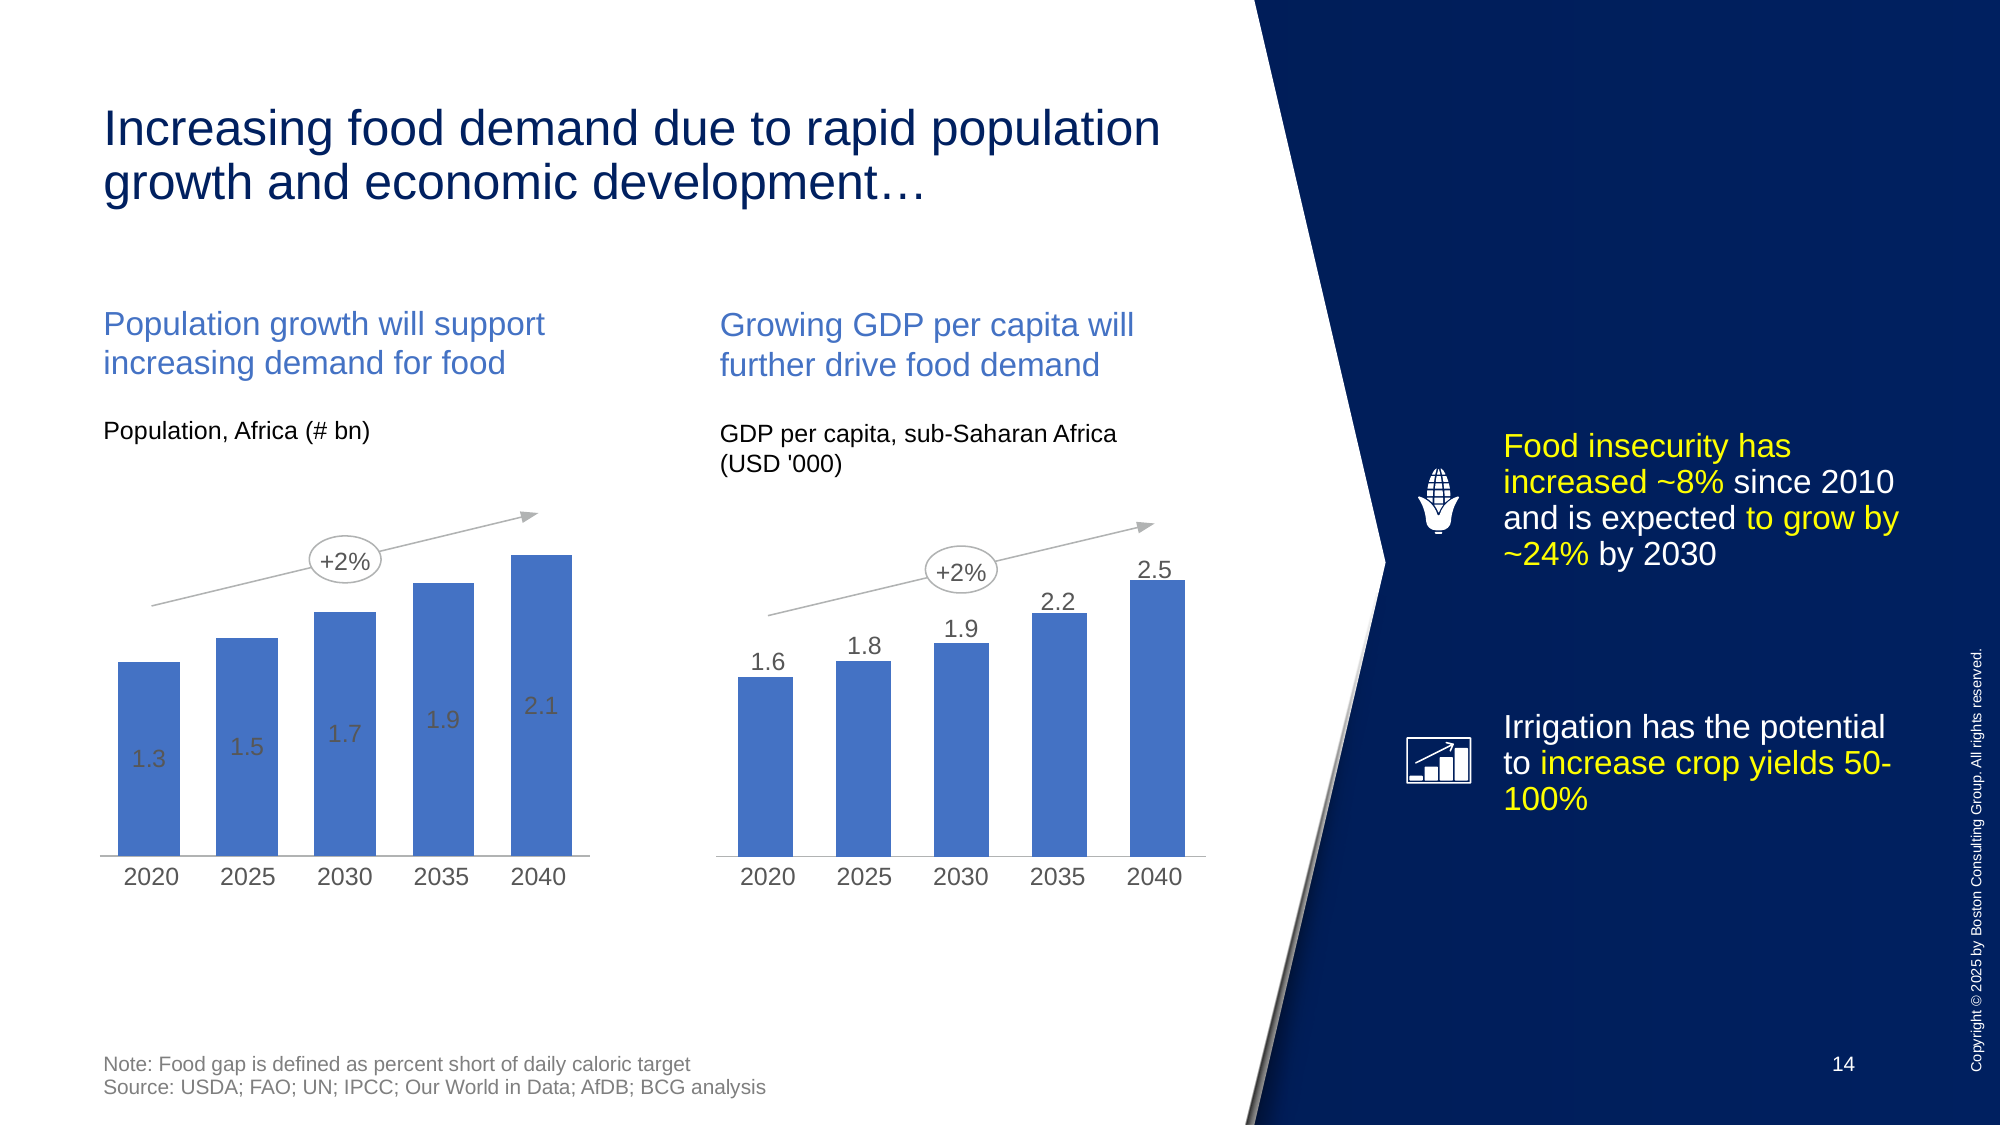

# Increasing food demand due to rapid population growth and economic development…
Population growth will support increasing demand for food
Growing GDP per capita will further drive food demand
Population, Africa (# bn)
GDP per capita, sub-Saharan Africa
(USD '000)
Food insecurity has increased ~8% since 2010 and is expected to grow by ~24% by 2030
+2%
+2%
### Chart
| Category | Series1 |
|---|---|
| 1 | 1.34 |
| 2 | 1.51 |
| 3 | 1.69 |
| 4 | 1.89 |
| 5 | 2.08 |2.5
### Chart
| Category | Series1 |
|---|---|
| 1 | 1626.3 |
| 2 | 1778.03191450135 |
| 3 | 1943.92024164381 |
| 4 | 2210.11690203362 |
| 5 | 2512.76601581358 |2.2
1.9
1.8
1.6
Irrigation has the potential to increase crop yields 50-100%
2020
2025
2030
2035
2040
2020
2025
2030
2035
2040
Note: Food gap is defined as percent short of daily caloric target
Source: USDA; FAO; UN; IPCC; Our World in Data; AfDB; BCG analysis